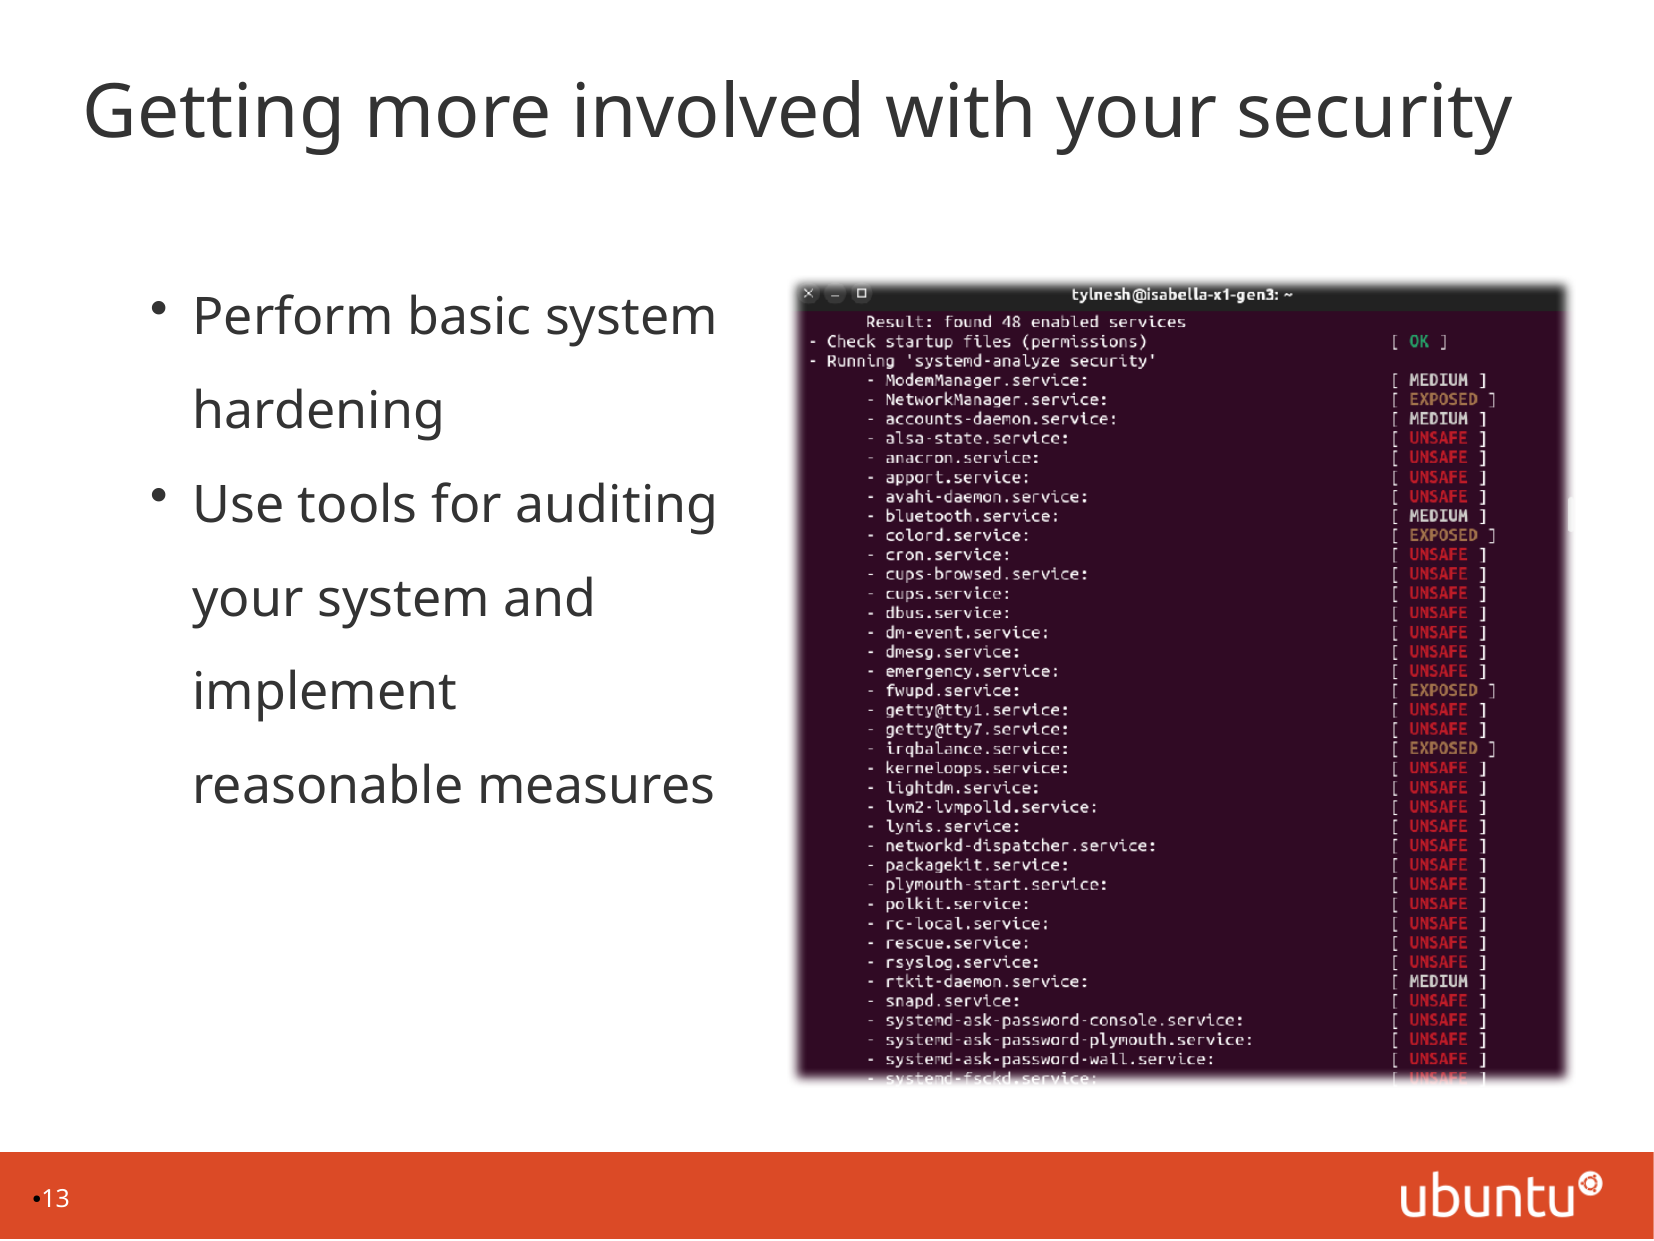

# Getting more involved with your security
Perform basic system hardening
Use tools for auditing your system and implement reasonable measures